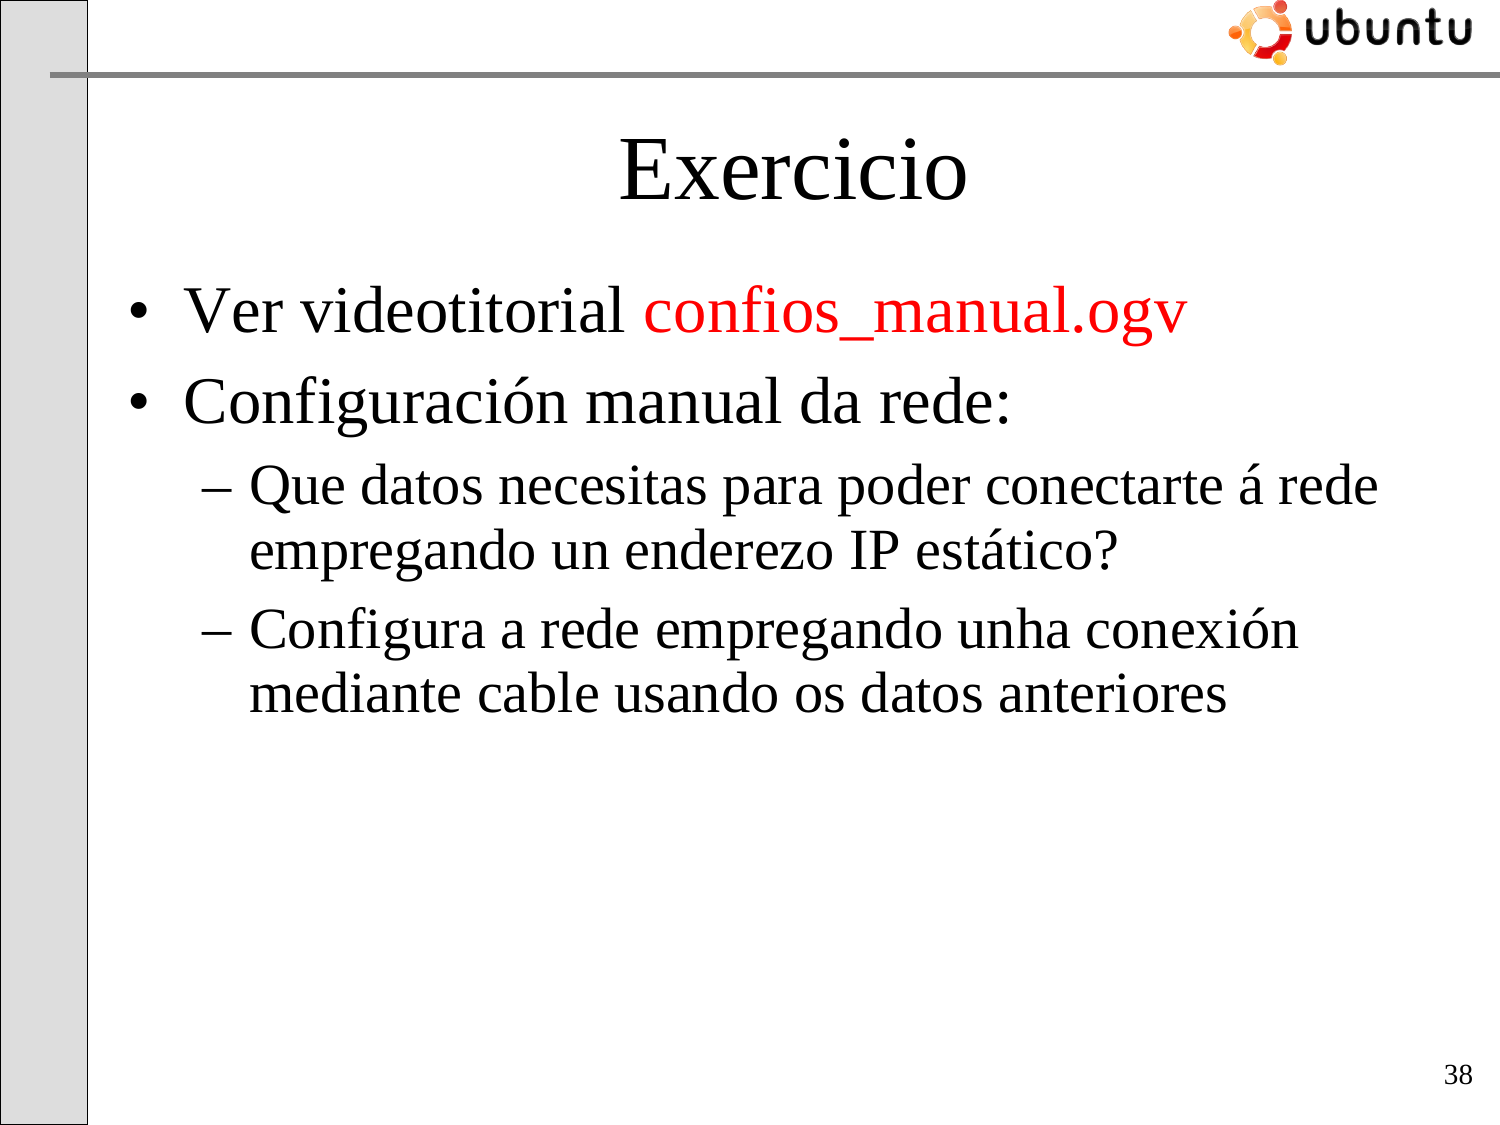

# Exercicio
Ver videotitorial confios_manual.ogv
Configuración manual da rede:
Que datos necesitas para poder conectarte á rede empregando un enderezo IP estático?
Configura a rede empregando unha conexión mediante cable usando os datos anteriores
38